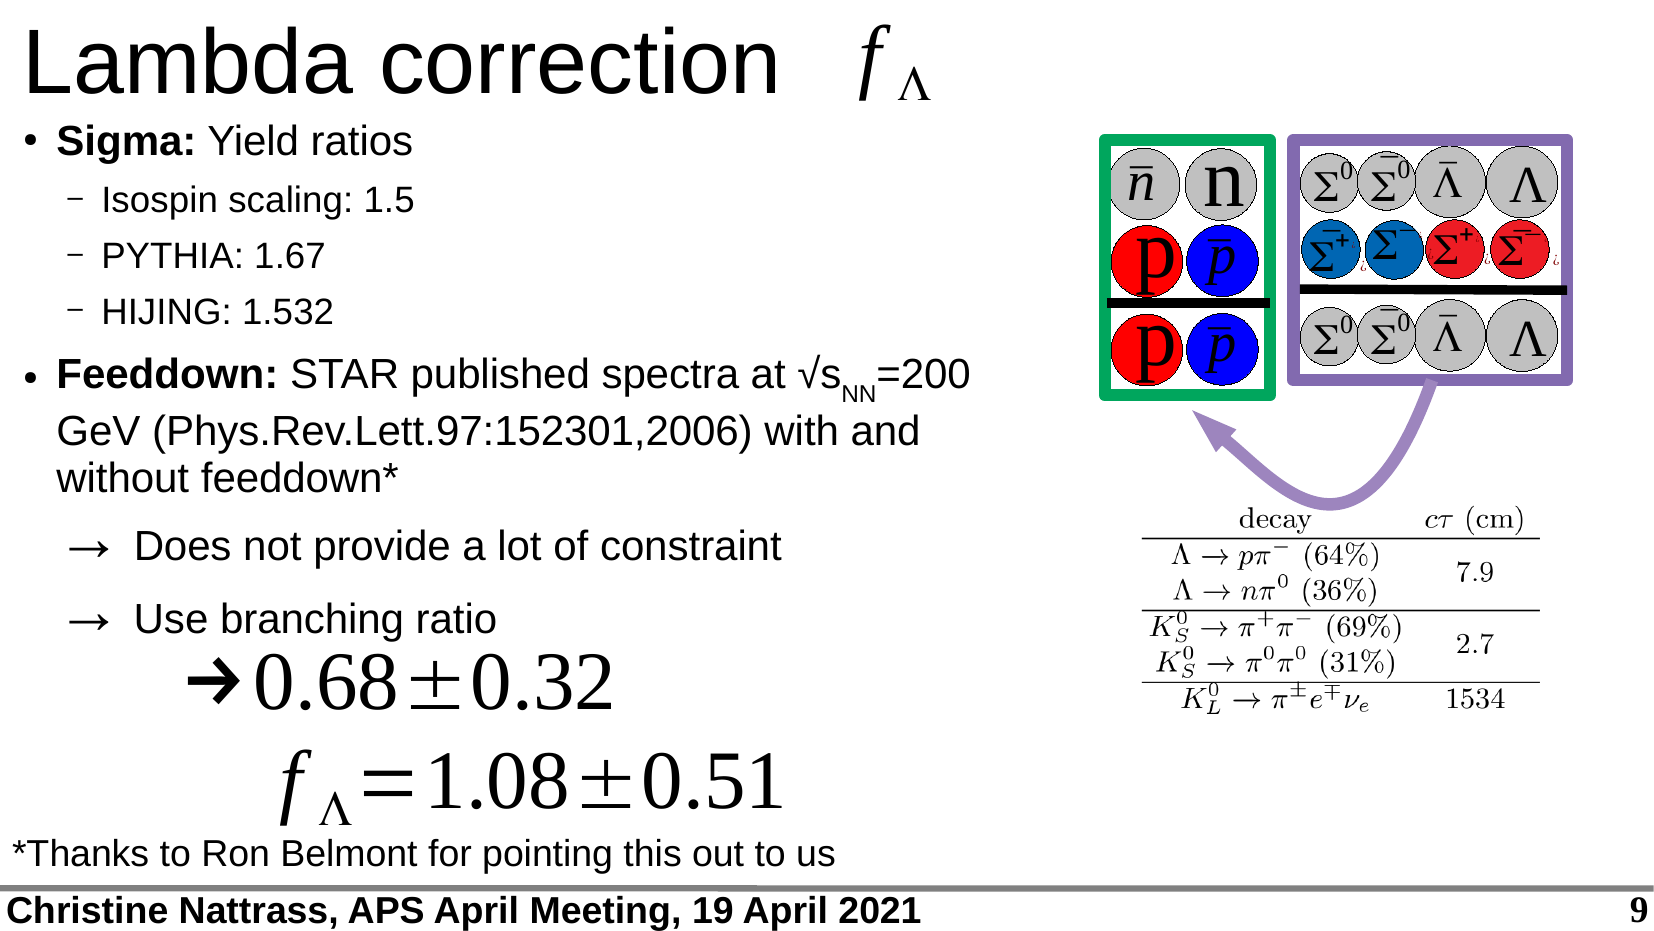

# Lambda correction
Sigma: Yield ratios
Isospin scaling: 1.5
PYTHIA: 1.67
HIJING: 1.532
Feeddown: STAR published spectra at √sNN=200 GeV (Phys.Rev.Lett.97:152301,2006) with and without feeddown*
→ Does not provide a lot of constraint
→ Use branching ratio
n
p
p
Λ
Λ
*Thanks to Ron Belmont for pointing this out to us
9